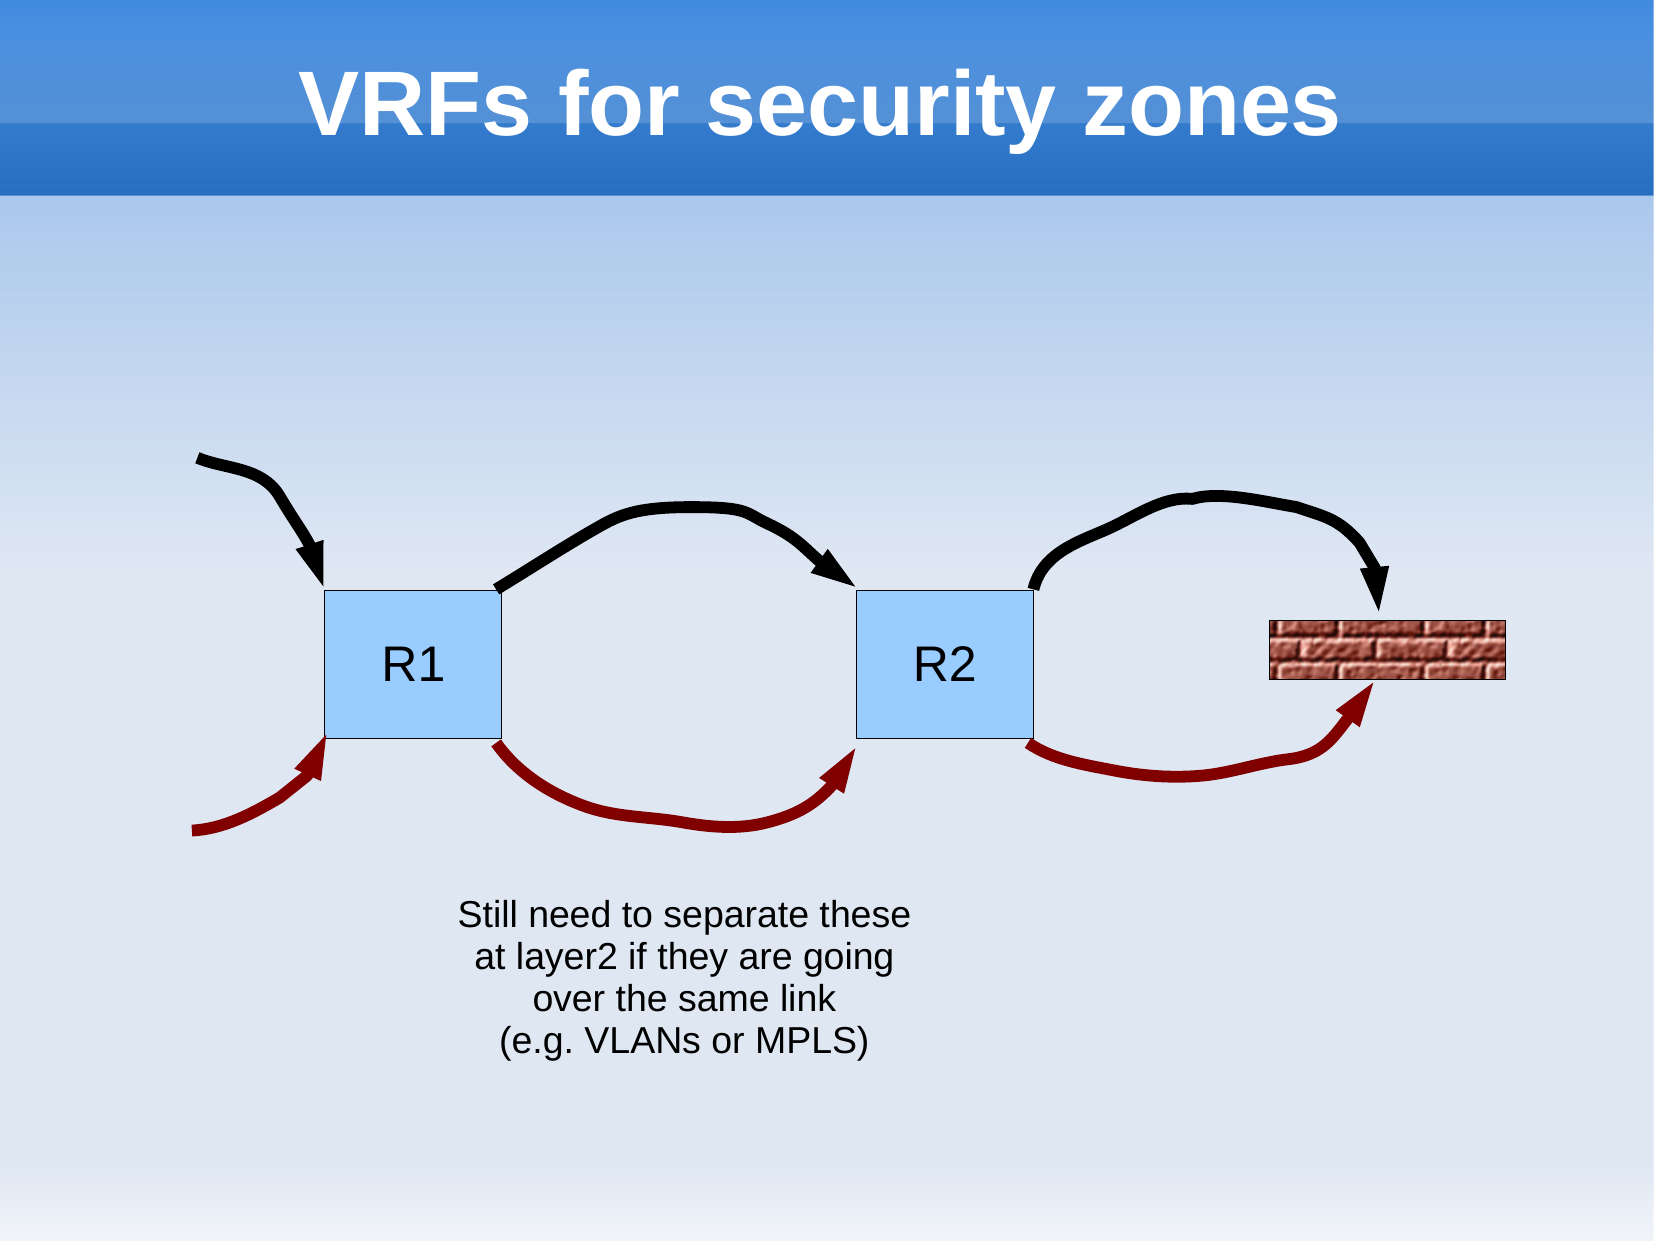

# VRFs for security zones
R1
R2
Still need to separate these
at layer2 if they are going
over the same link
(e.g. VLANs or MPLS)